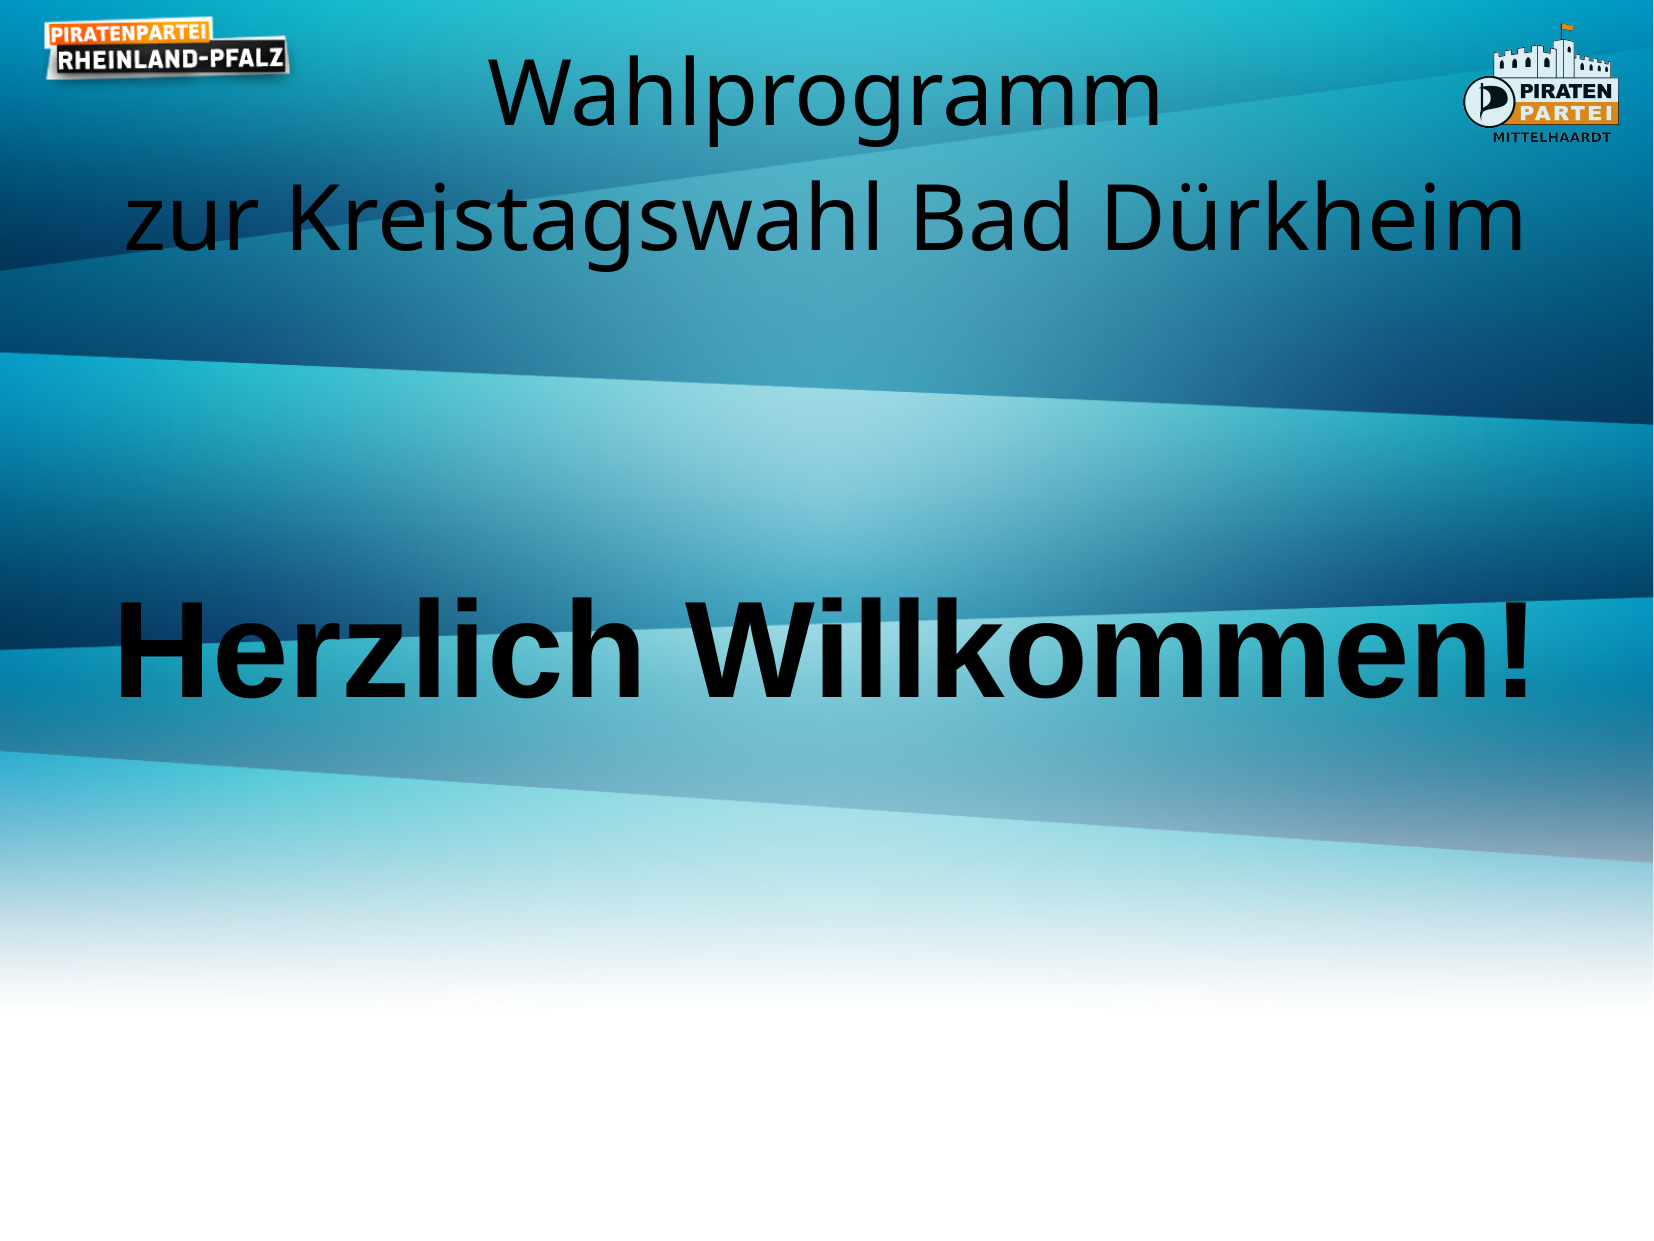

# Wahlprogramm zur Kreistagswahl Bad Dürkheim
Herzlich Willkommen!